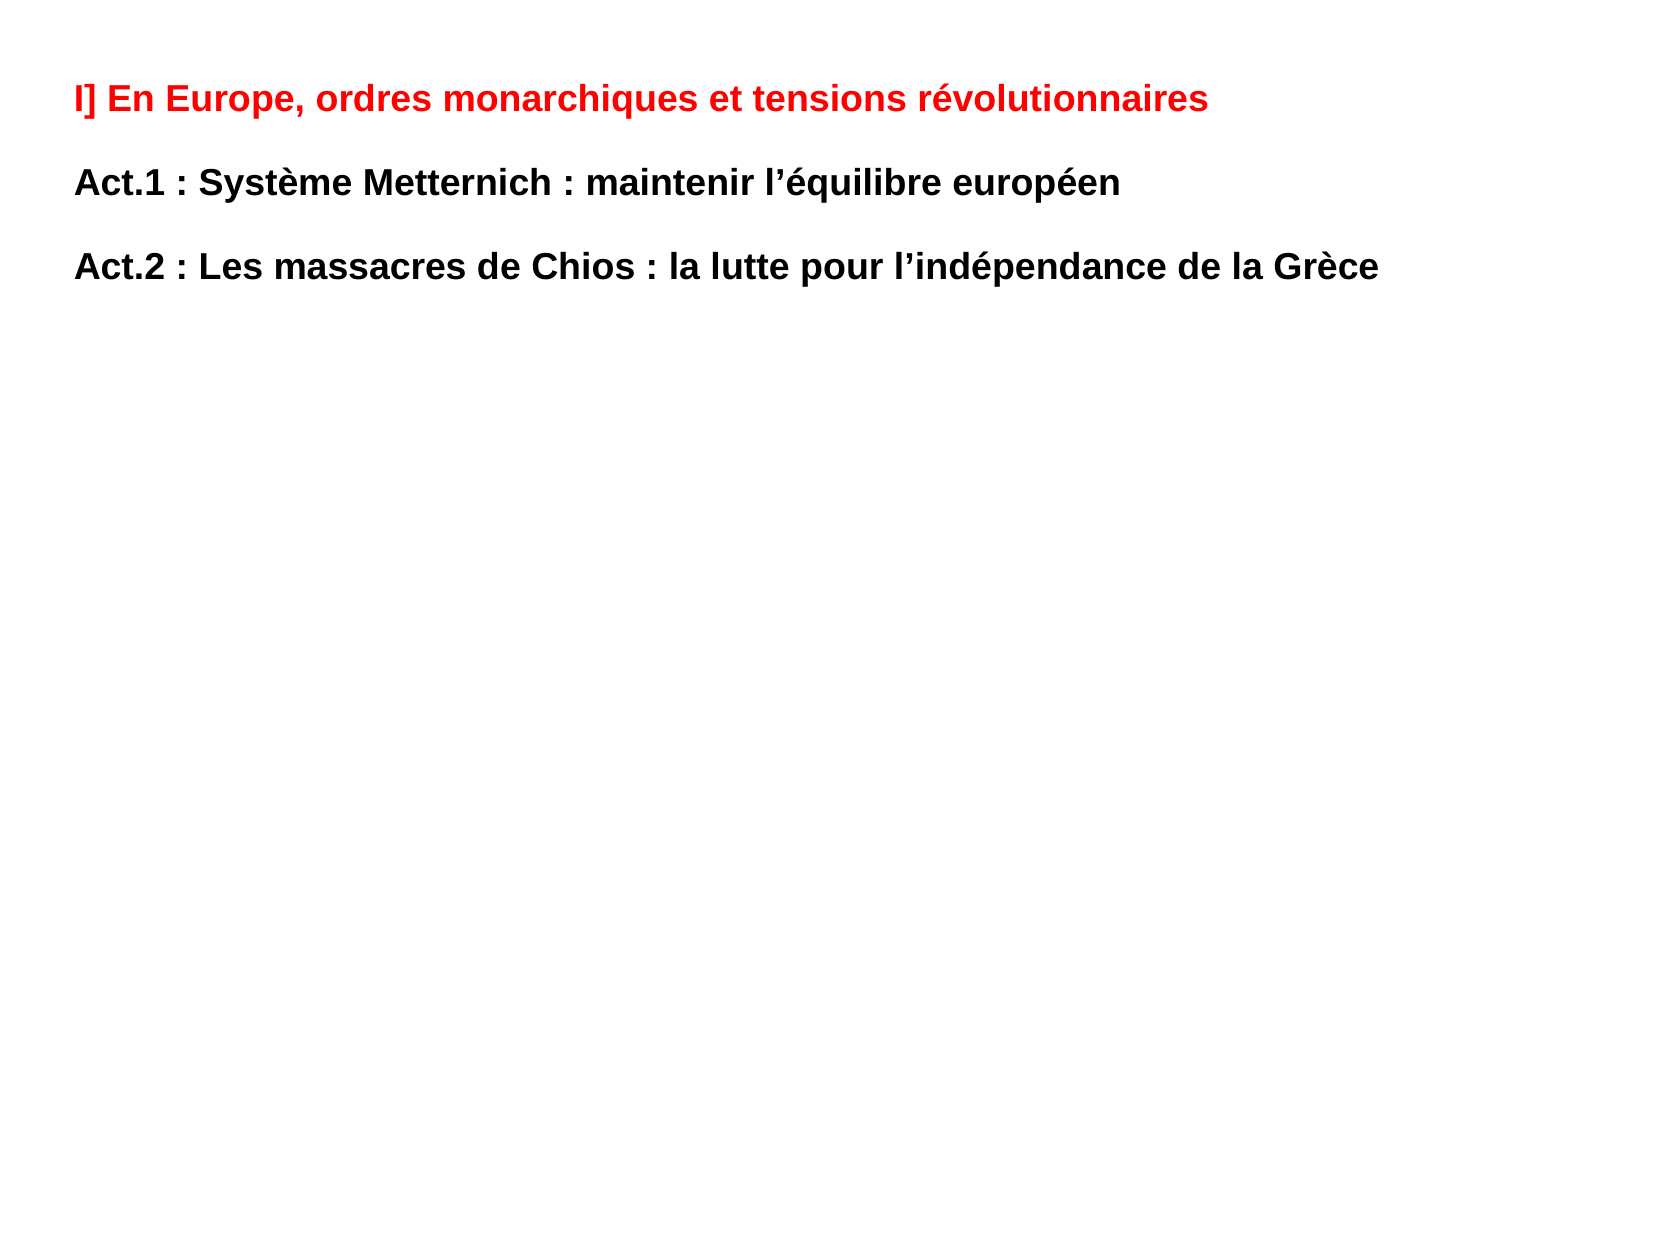

I] En Europe, ordres monarchiques et tensions révolutionnaires
Act.1 : Système Metternich : maintenir l’équilibre européen
Act.2 : Les massacres de Chios : la lutte pour l’indépendance de la Grèce